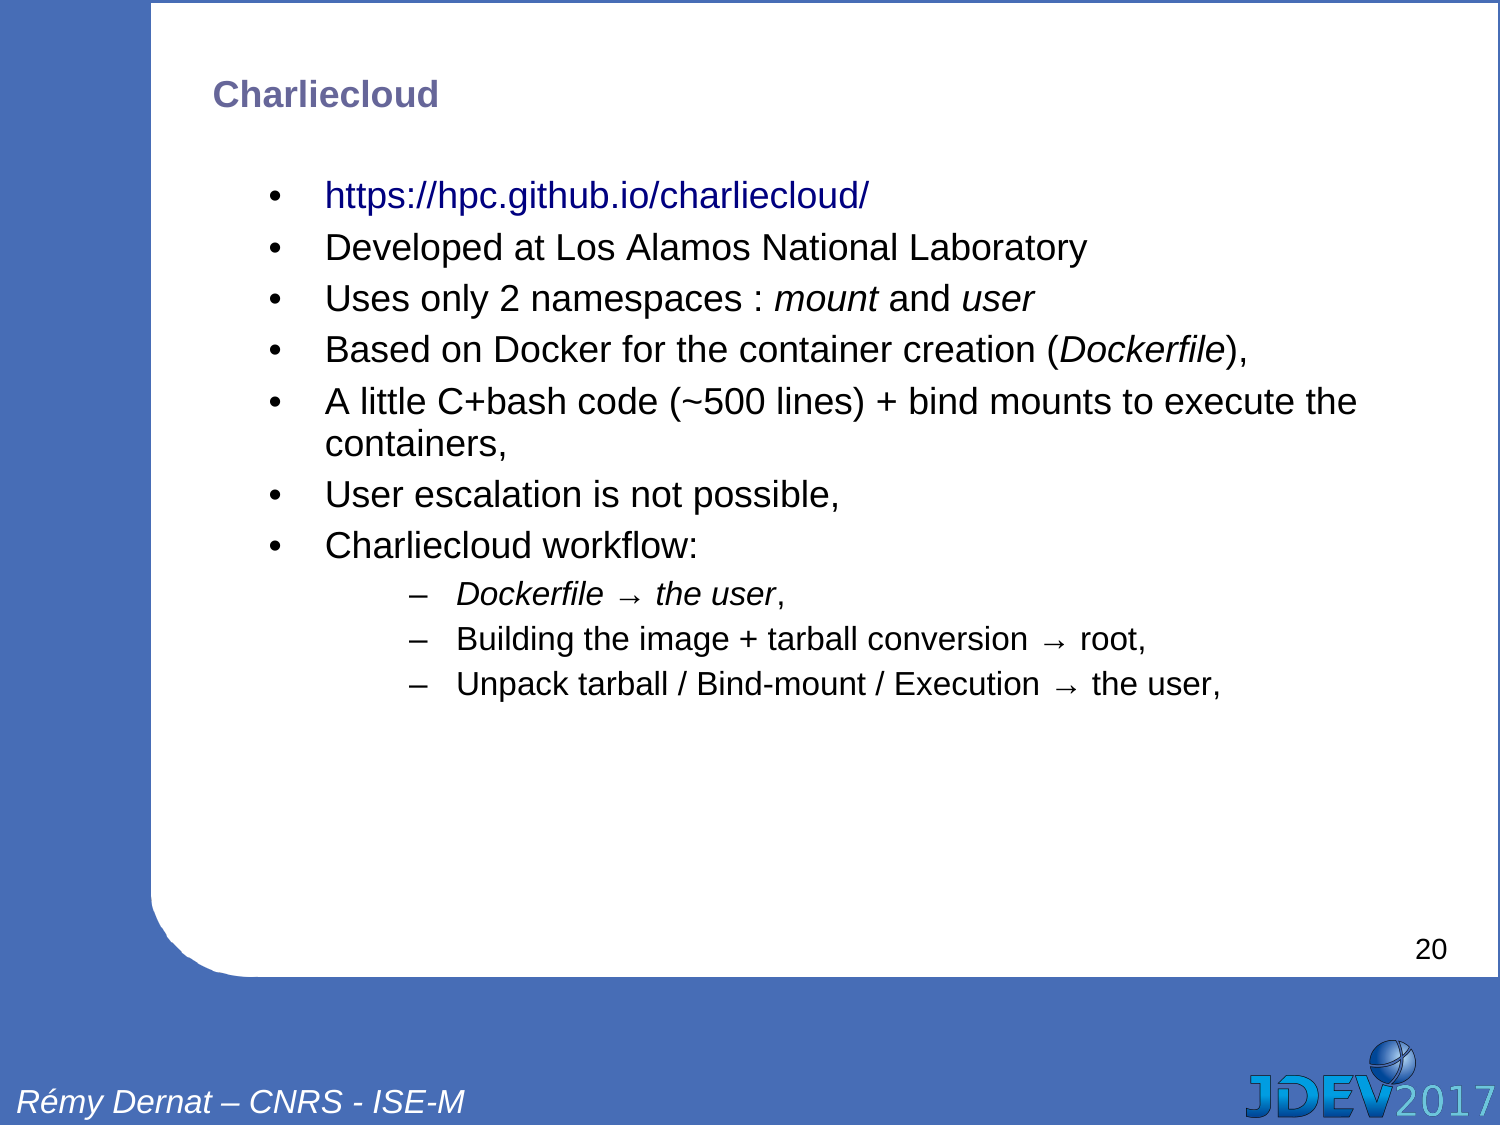

# Charliecloud
https://hpc.github.io/charliecloud/
Developed at Los Alamos National Laboratory
Uses only 2 namespaces : mount and user
Based on Docker for the container creation (Dockerfile),
A little C+bash code (~500 lines) + bind mounts to execute the containers,
User escalation is not possible,
Charliecloud workflow:
Dockerfile → the user,
Building the image + tarball conversion → root,
Unpack tarball / Bind-mount / Execution → the user,
20
Rémy Dernat – CNRS - ISE-M